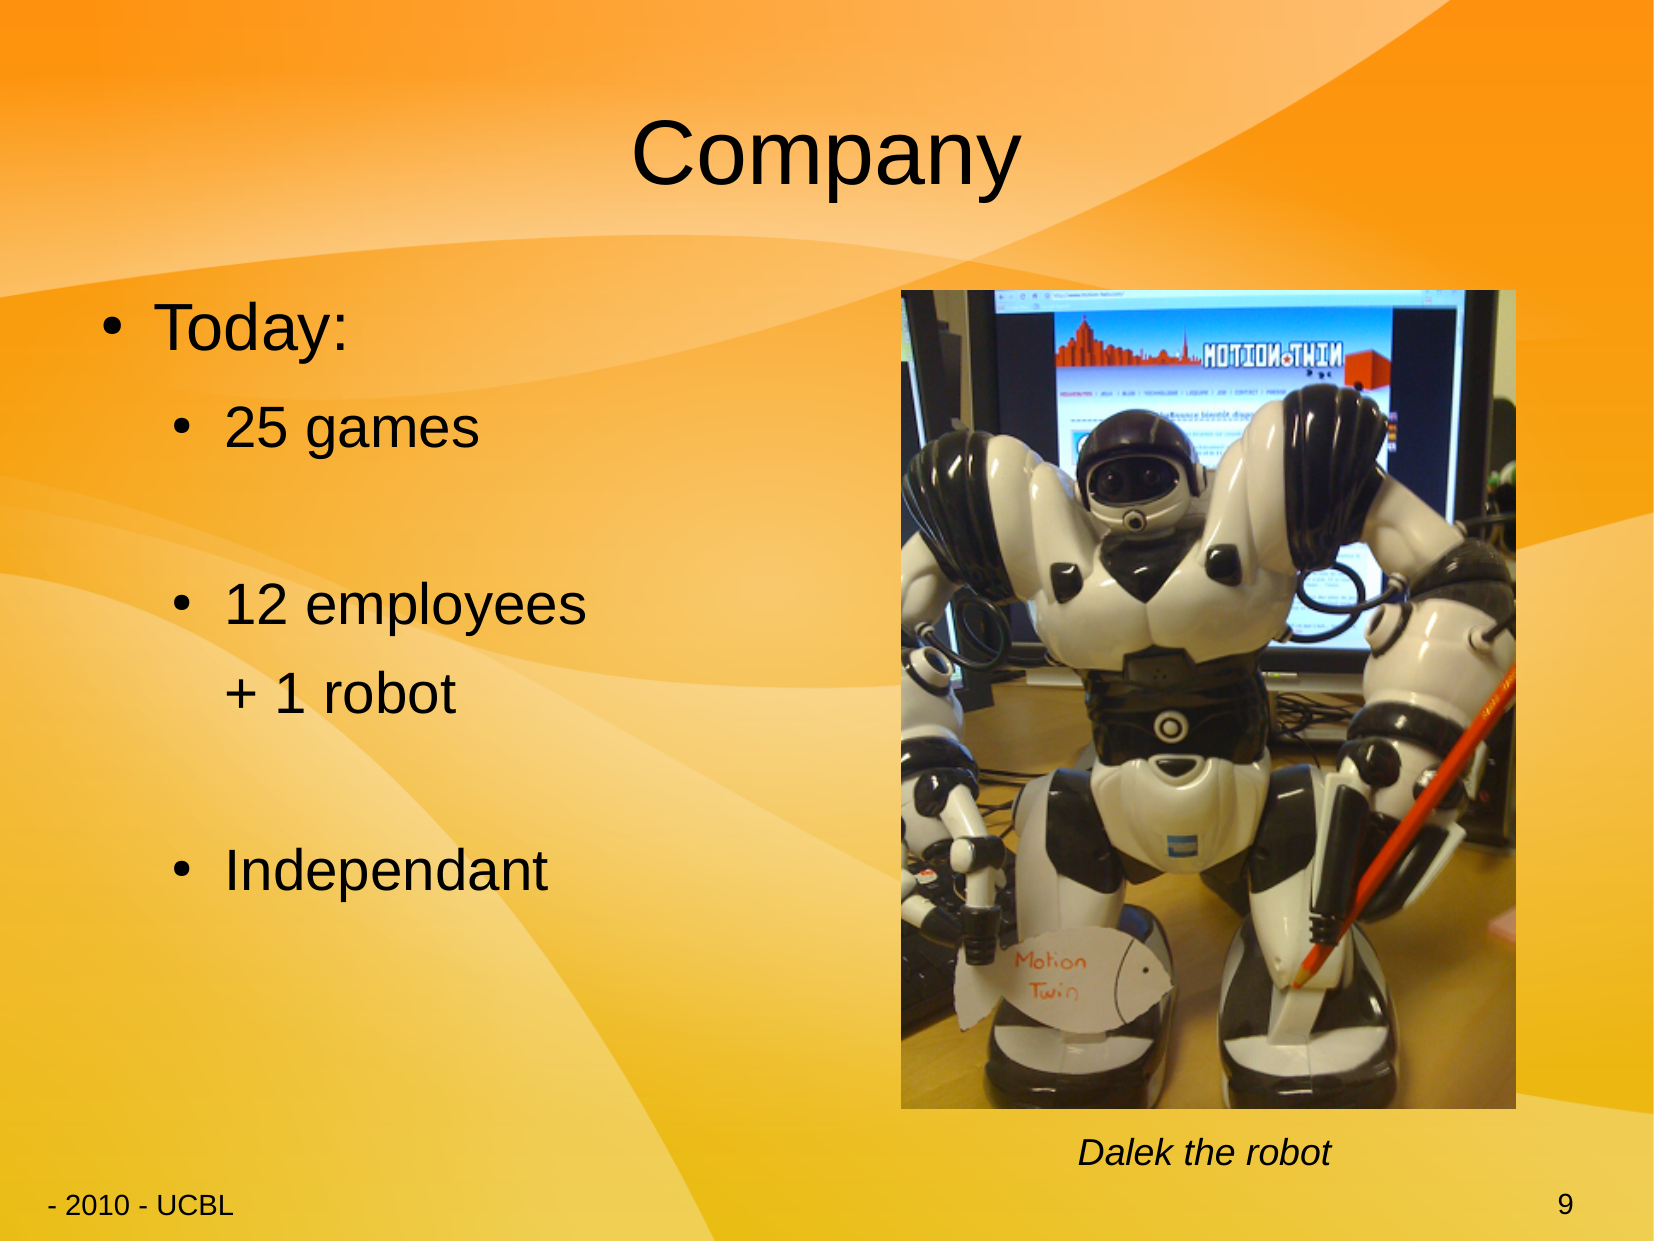

# Company
Today:
25 games
12 employees
+ 1 robot
Independant
Dalek the robot
 - 2010 - UCBL